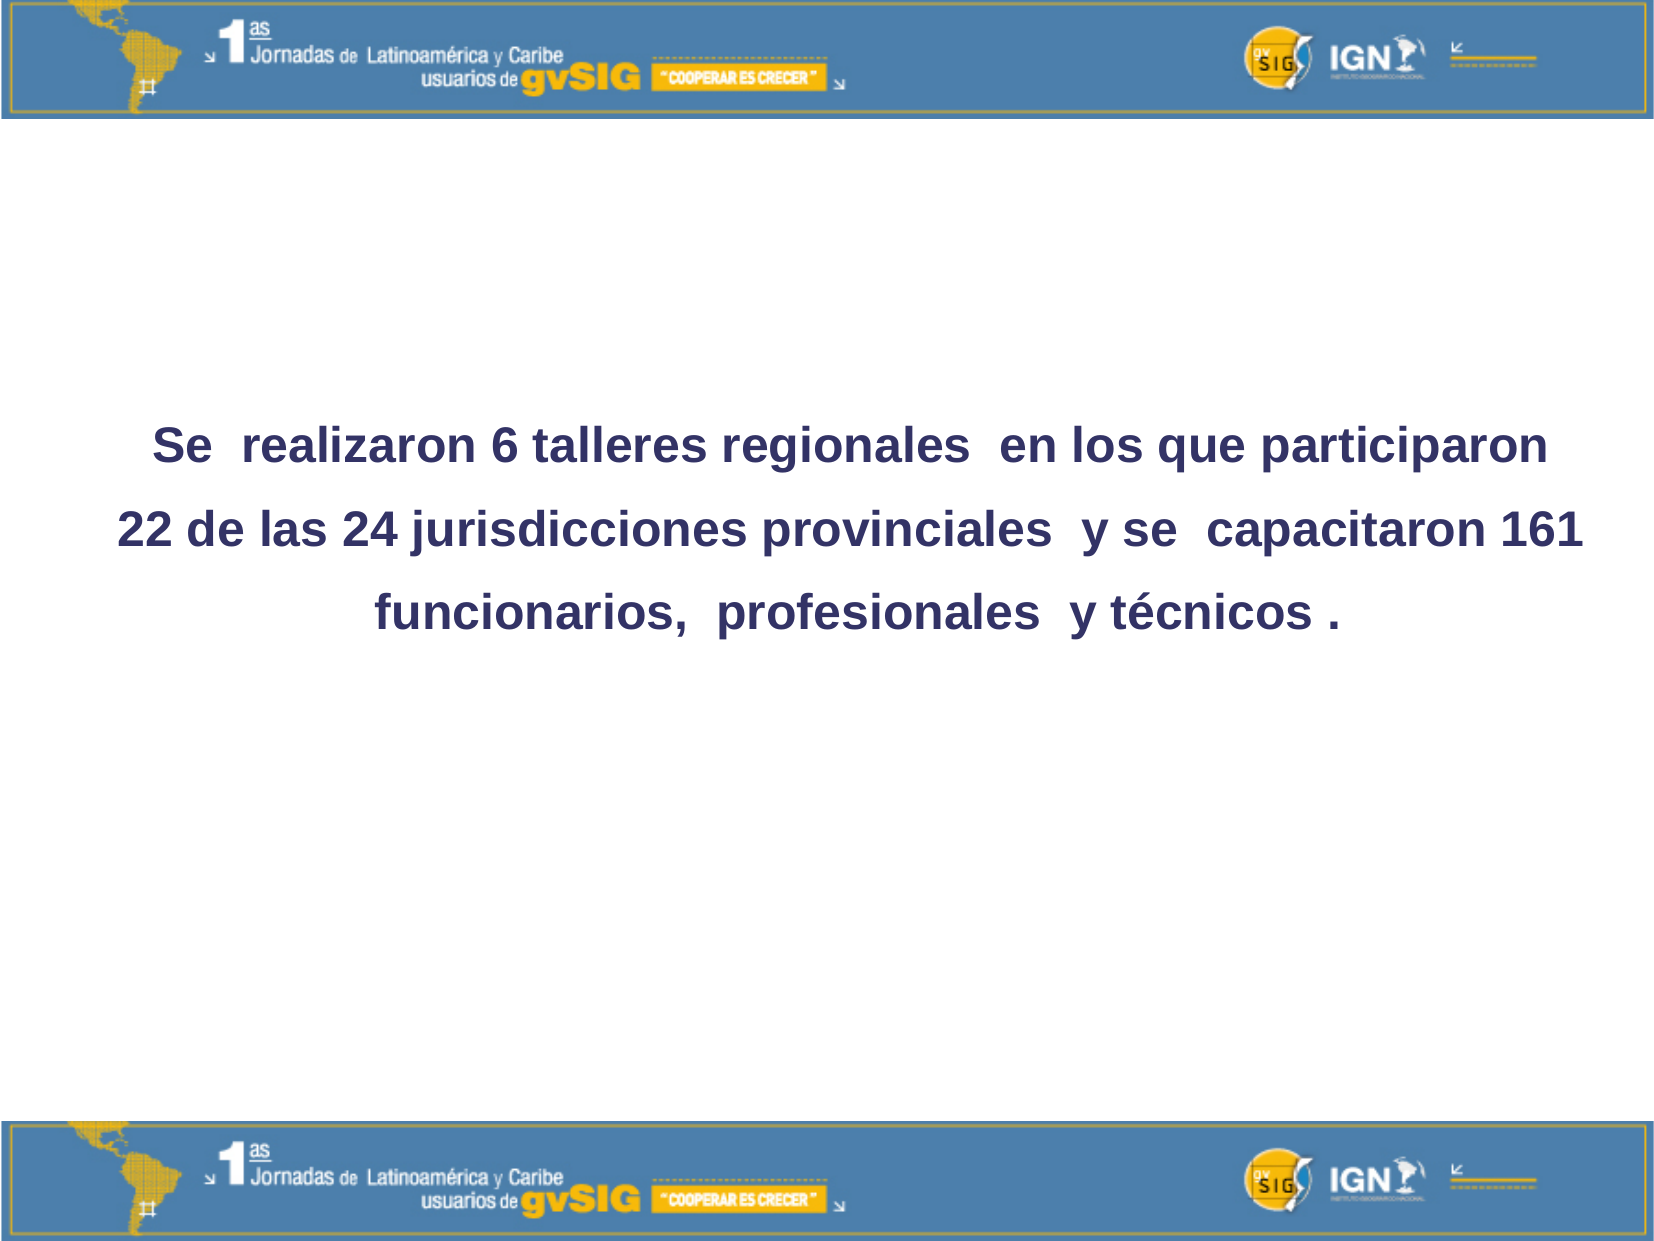

Se realizaron 6 talleres regionales en los que participaron
 22 de las 24 jurisdicciones provinciales y se capacitaron 161
 funcionarios, profesionales y técnicos .